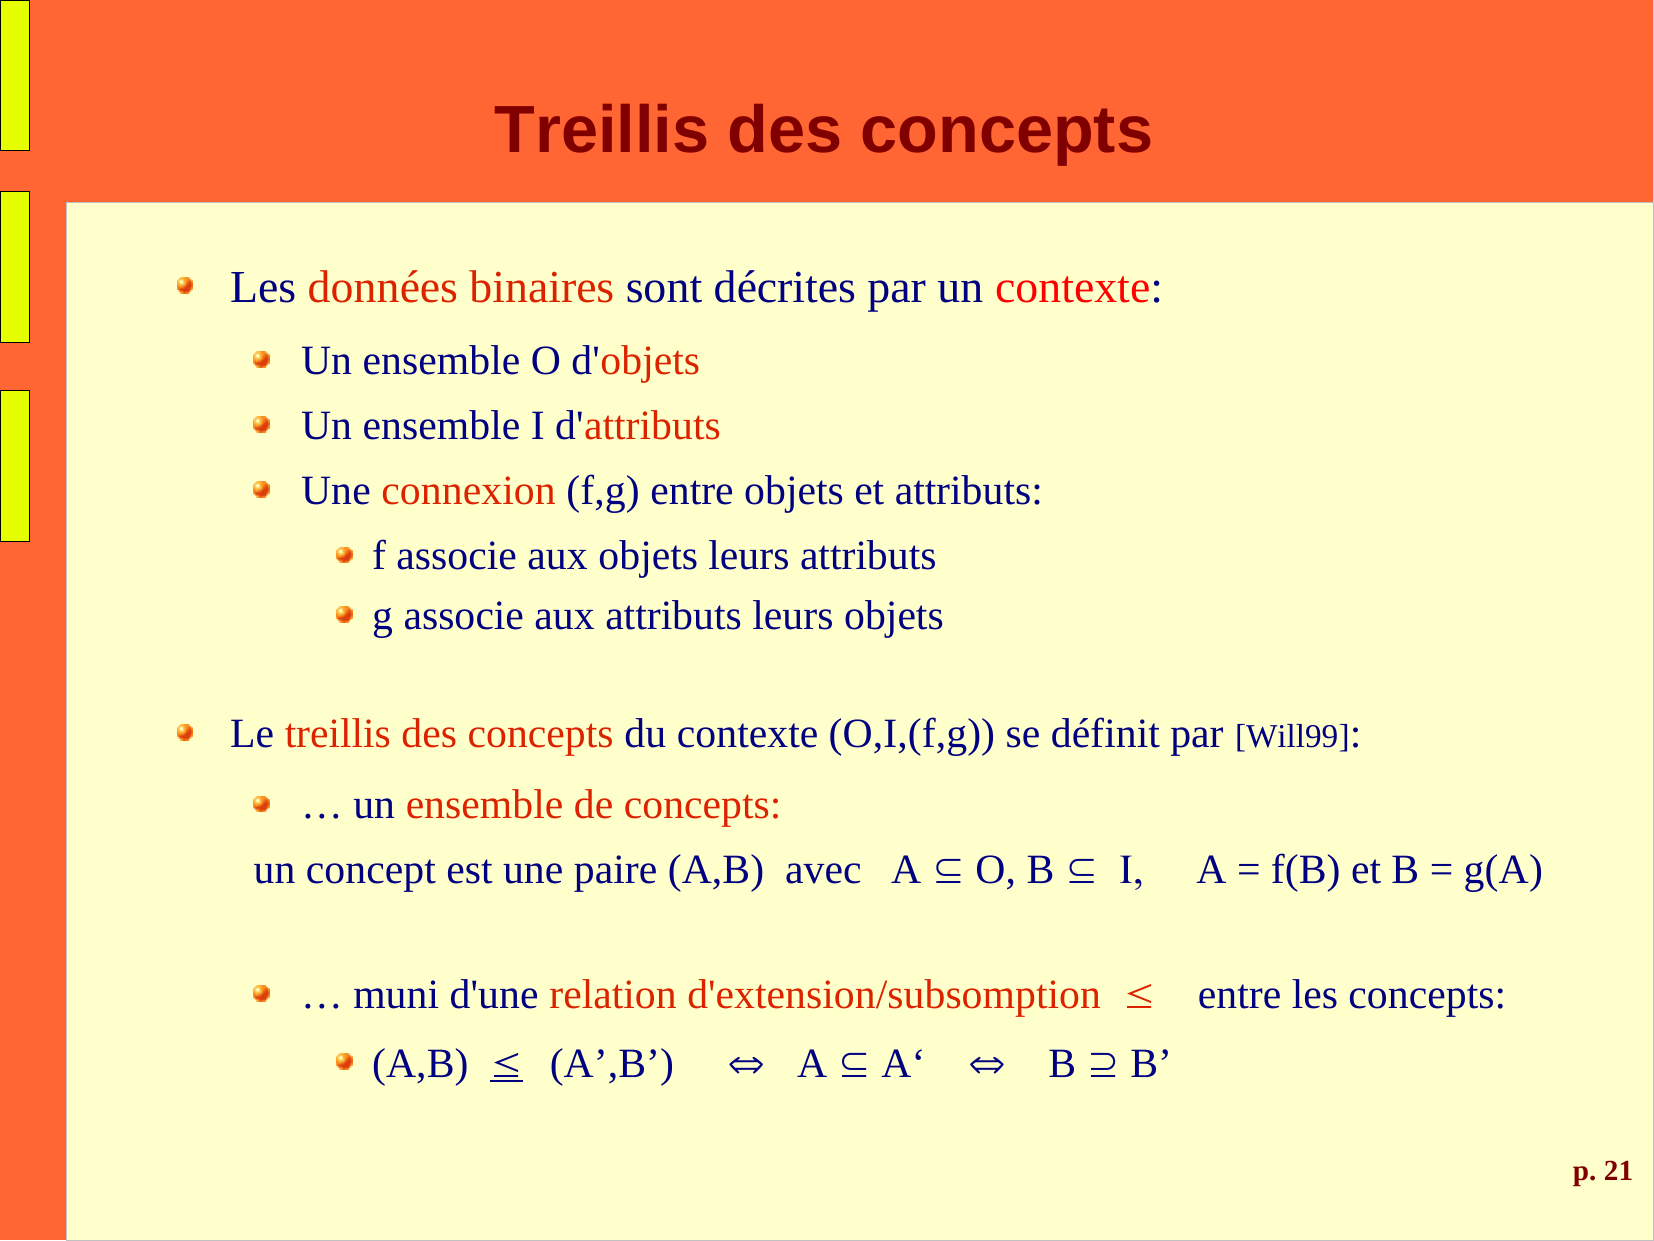

# Treillis des concepts
Les données binaires sont décrites par un contexte:
Un ensemble O d'objets
Un ensemble I d'attributs
Une connexion (f,g) entre objets et attributs:
f associe aux objets leurs attributs
g associe aux attributs leurs objets
Le treillis des concepts du contexte (O,I,(f,g)) se définit par [Will99]:
… un ensemble de concepts:
un concept est une paire (A,B) avec	A  O, B  A = f(B) et B = g(A)
… muni d'une relation d'extension/subsomption entre les concepts:
(A,B)  (A’,B’)  A  A‘   B  B’